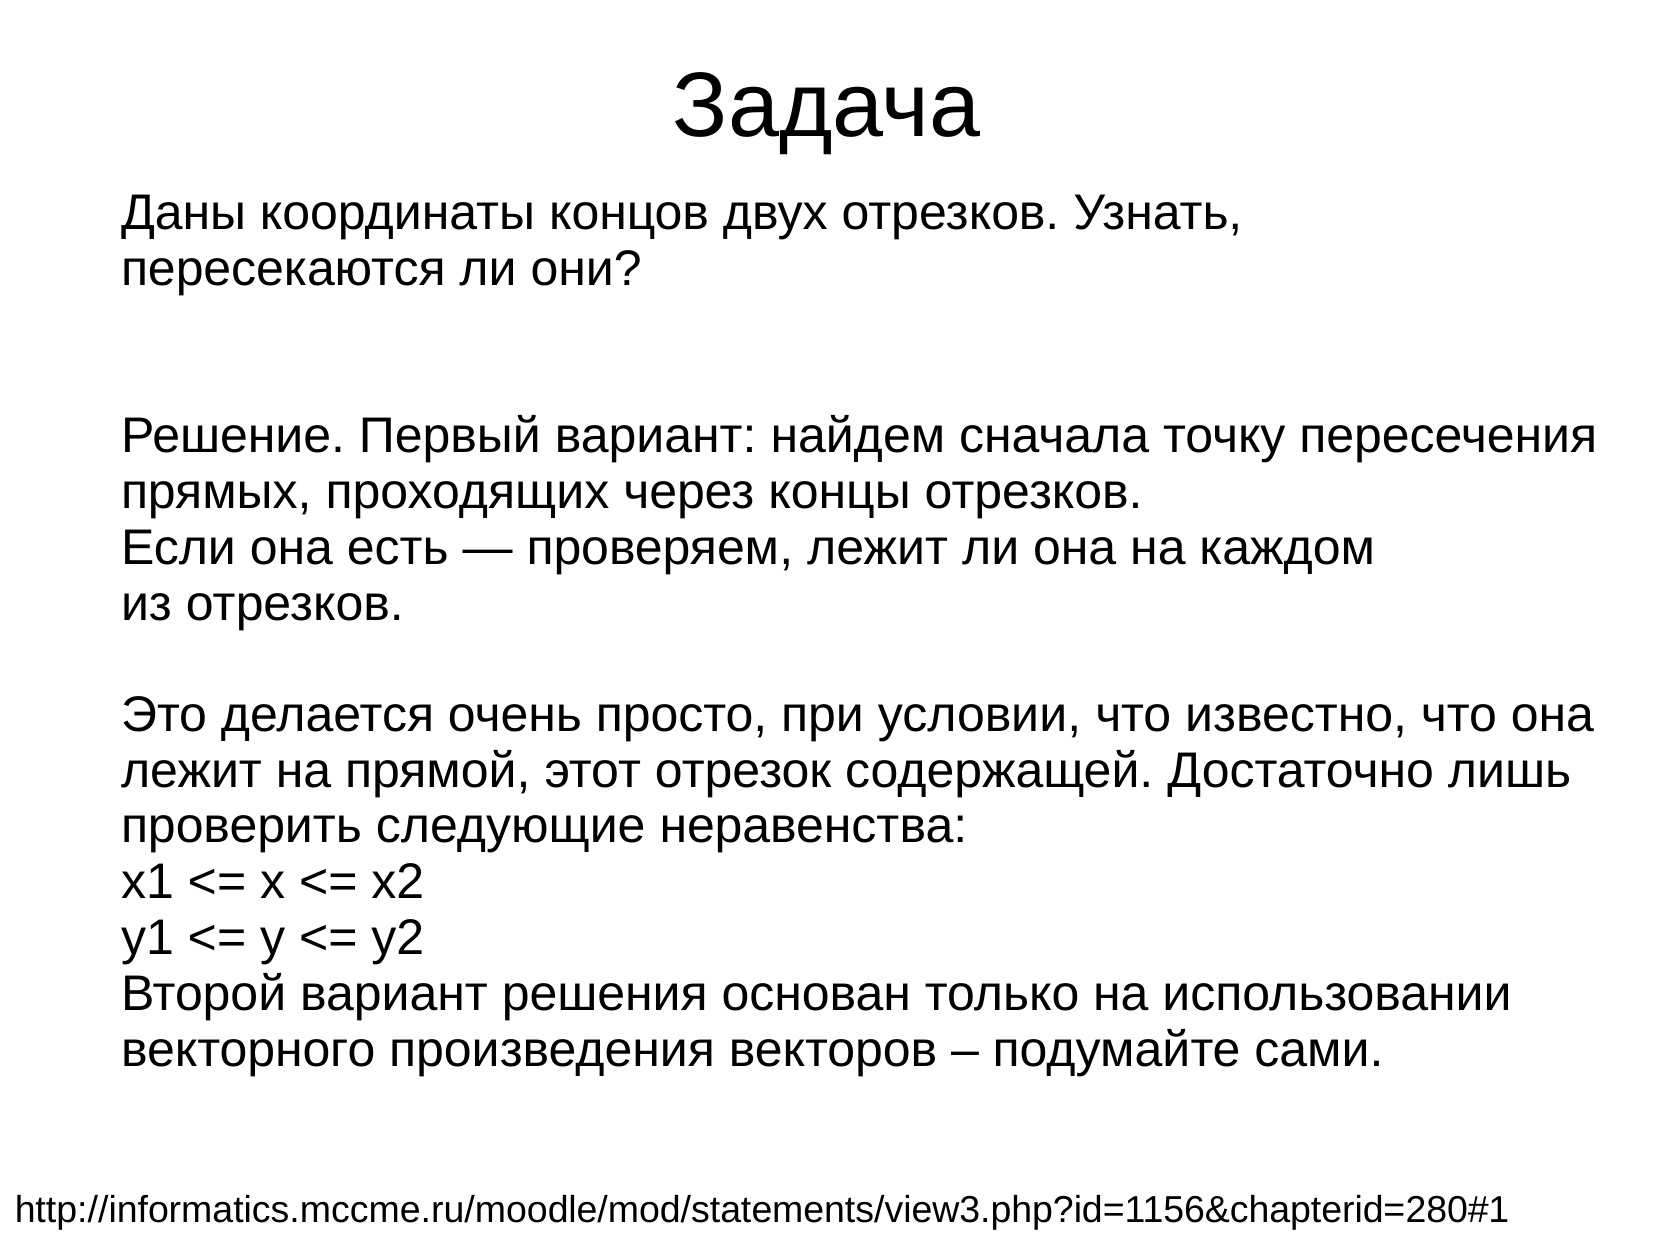

# Задача
Даны координаты концов двух отрезков. Узнать,
пересекаются ли они?
Решение. Первый вариант: найдем сначала точку пересечения
прямых, проходящих через концы отрезков.
Если она есть — проверяем, лежит ли она на каждом
из отрезков.
Это делается очень просто, при условии, что известно, что она
лежит на прямой, этот отрезок содержащей. Достаточно лишь
проверить следующие неравенства:
x1 <= x <= x2
y1 <= y <= y2
Второй вариант решения основан только на использовании
векторного произведения векторов – подумайте сами.
http://informatics.mccme.ru/moodle/mod/statements/view3.php?id=1156&chapterid=280#1